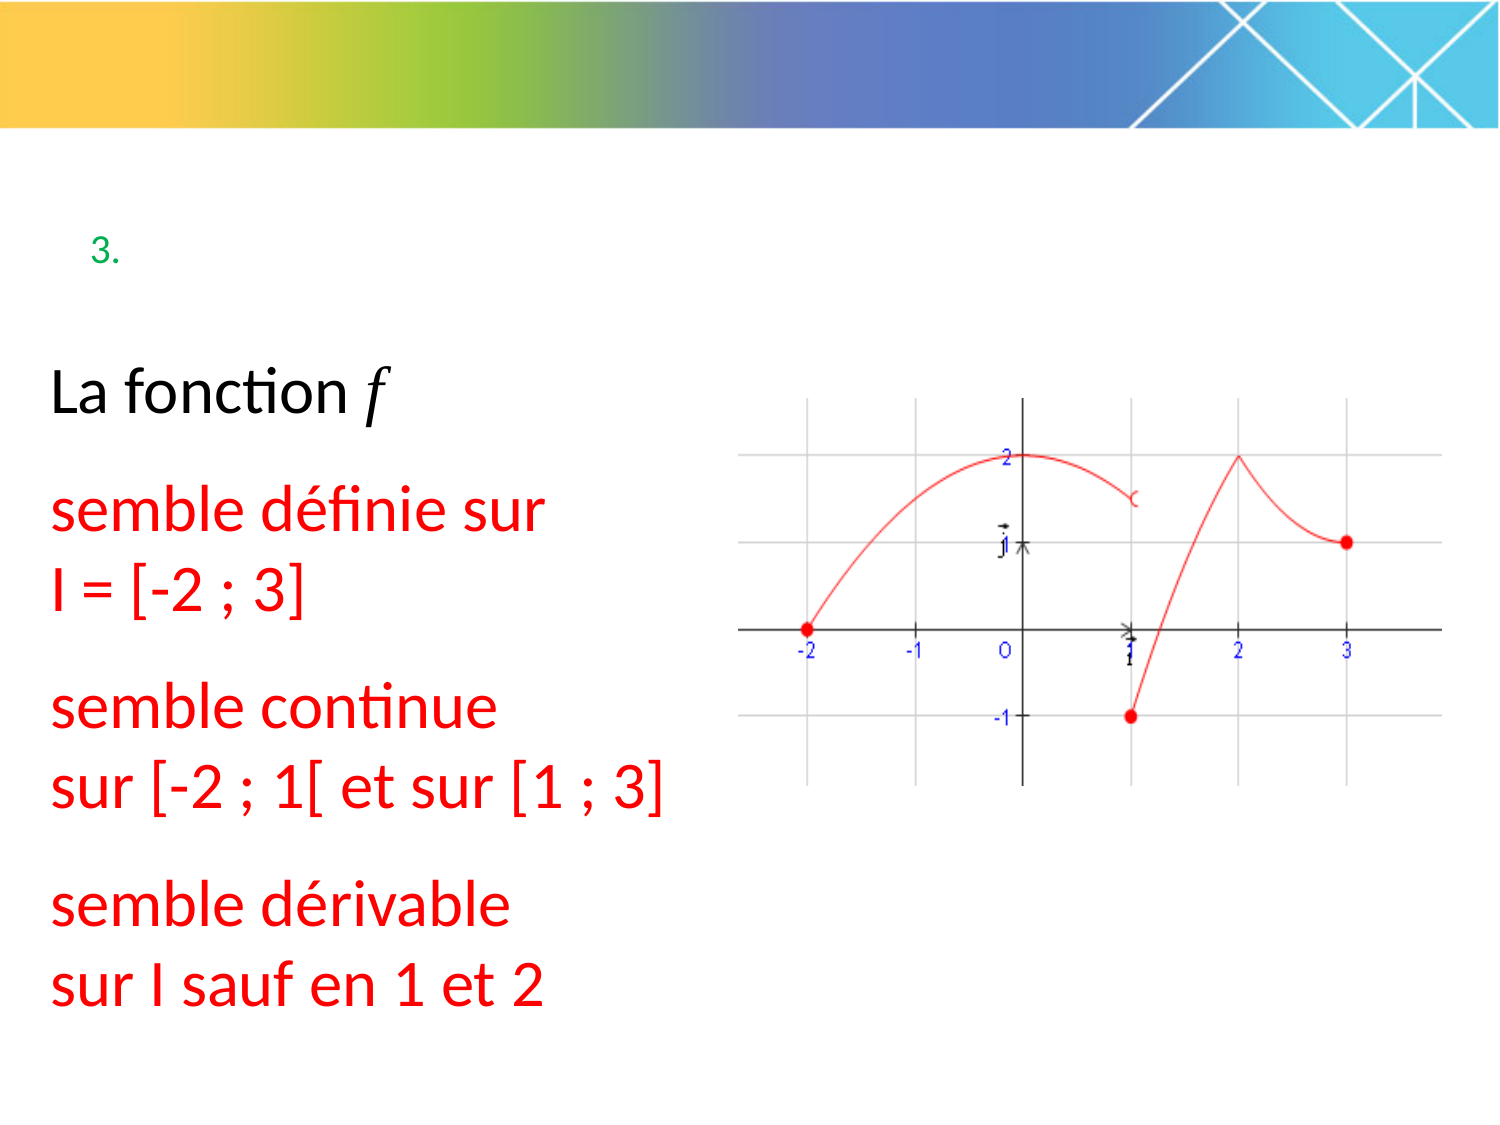

#
La fonction f
semble définie sur
I = [-2 ; 3]
semble continue
sur [-2 ; 1[ et sur [1 ; 3]
semble dérivable
sur I sauf en 1 et 2